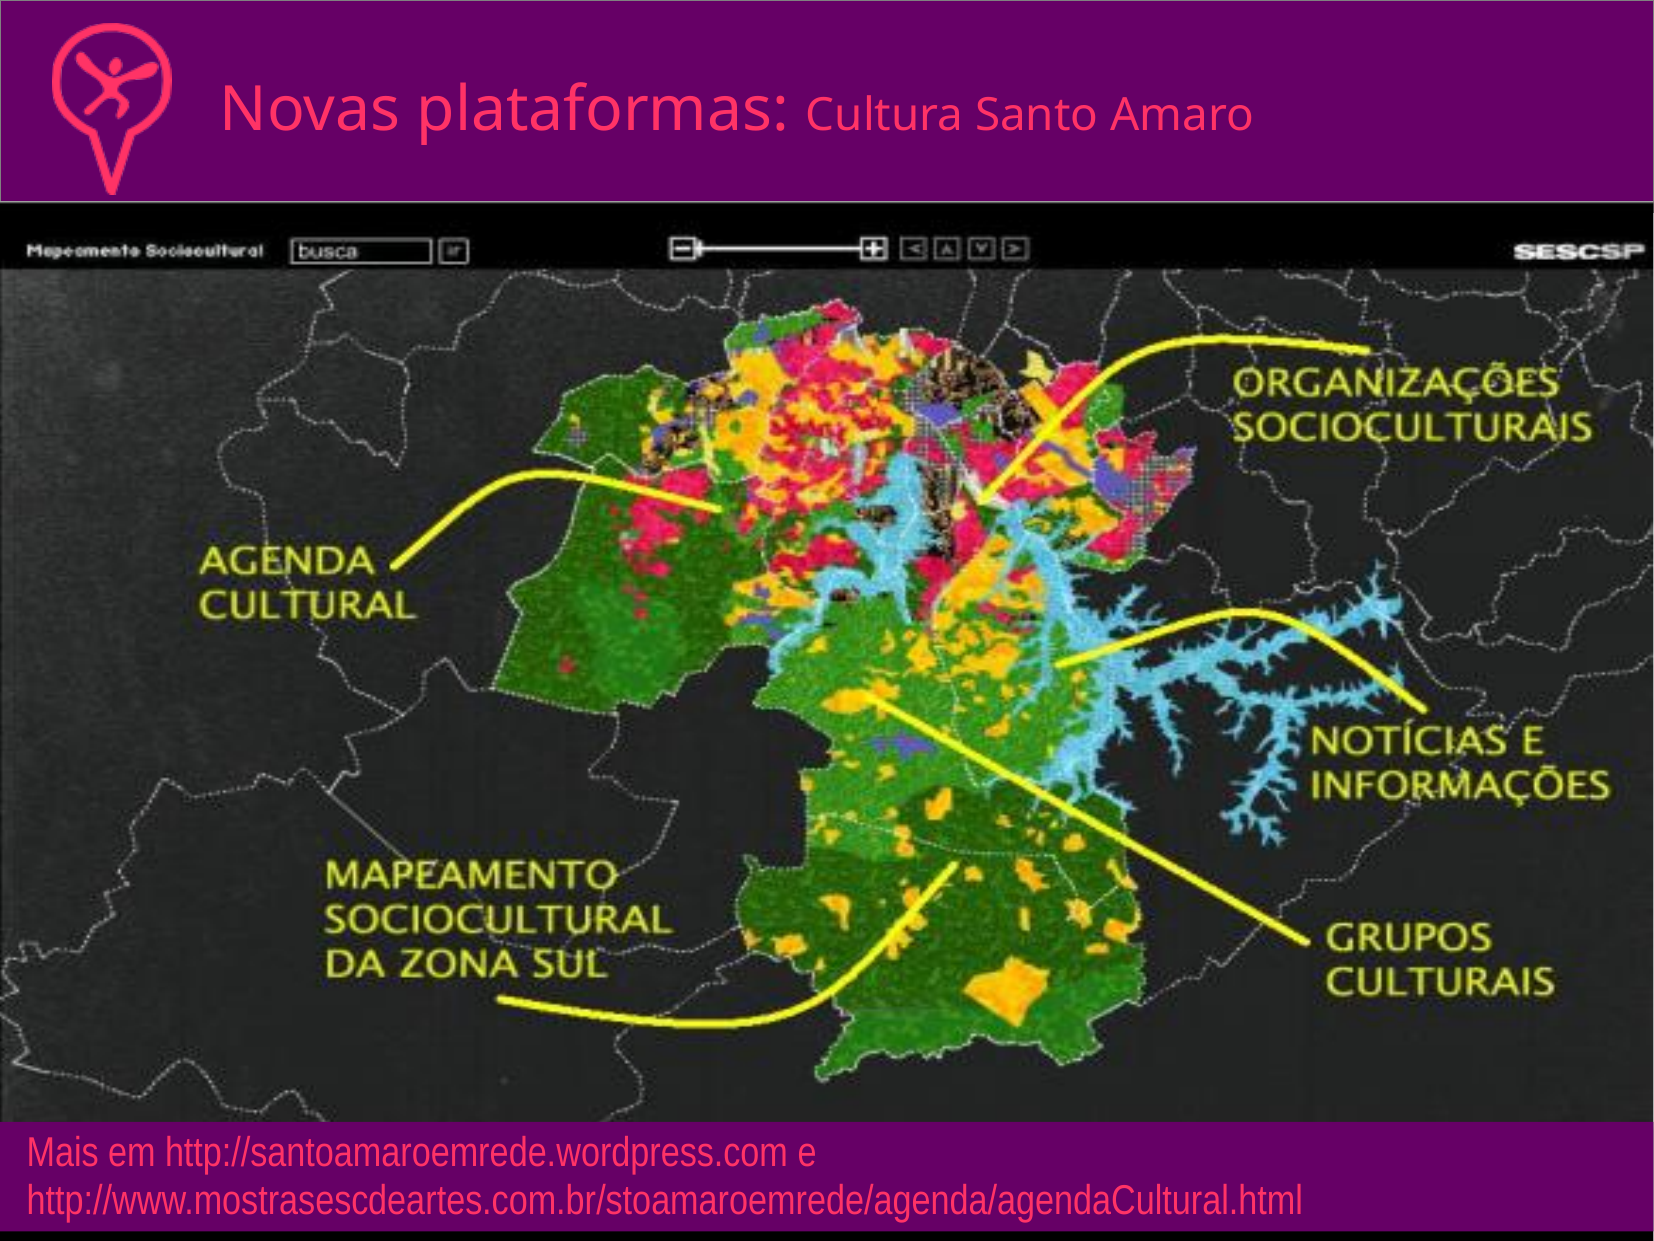

Novas plataformas: Cultura Santo Amaro
#
Mais em http://santoamaroemrede.wordpress.com e http://www.mostrasescdeartes.com.br/stoamaroemrede/agenda/agendaCultural.html